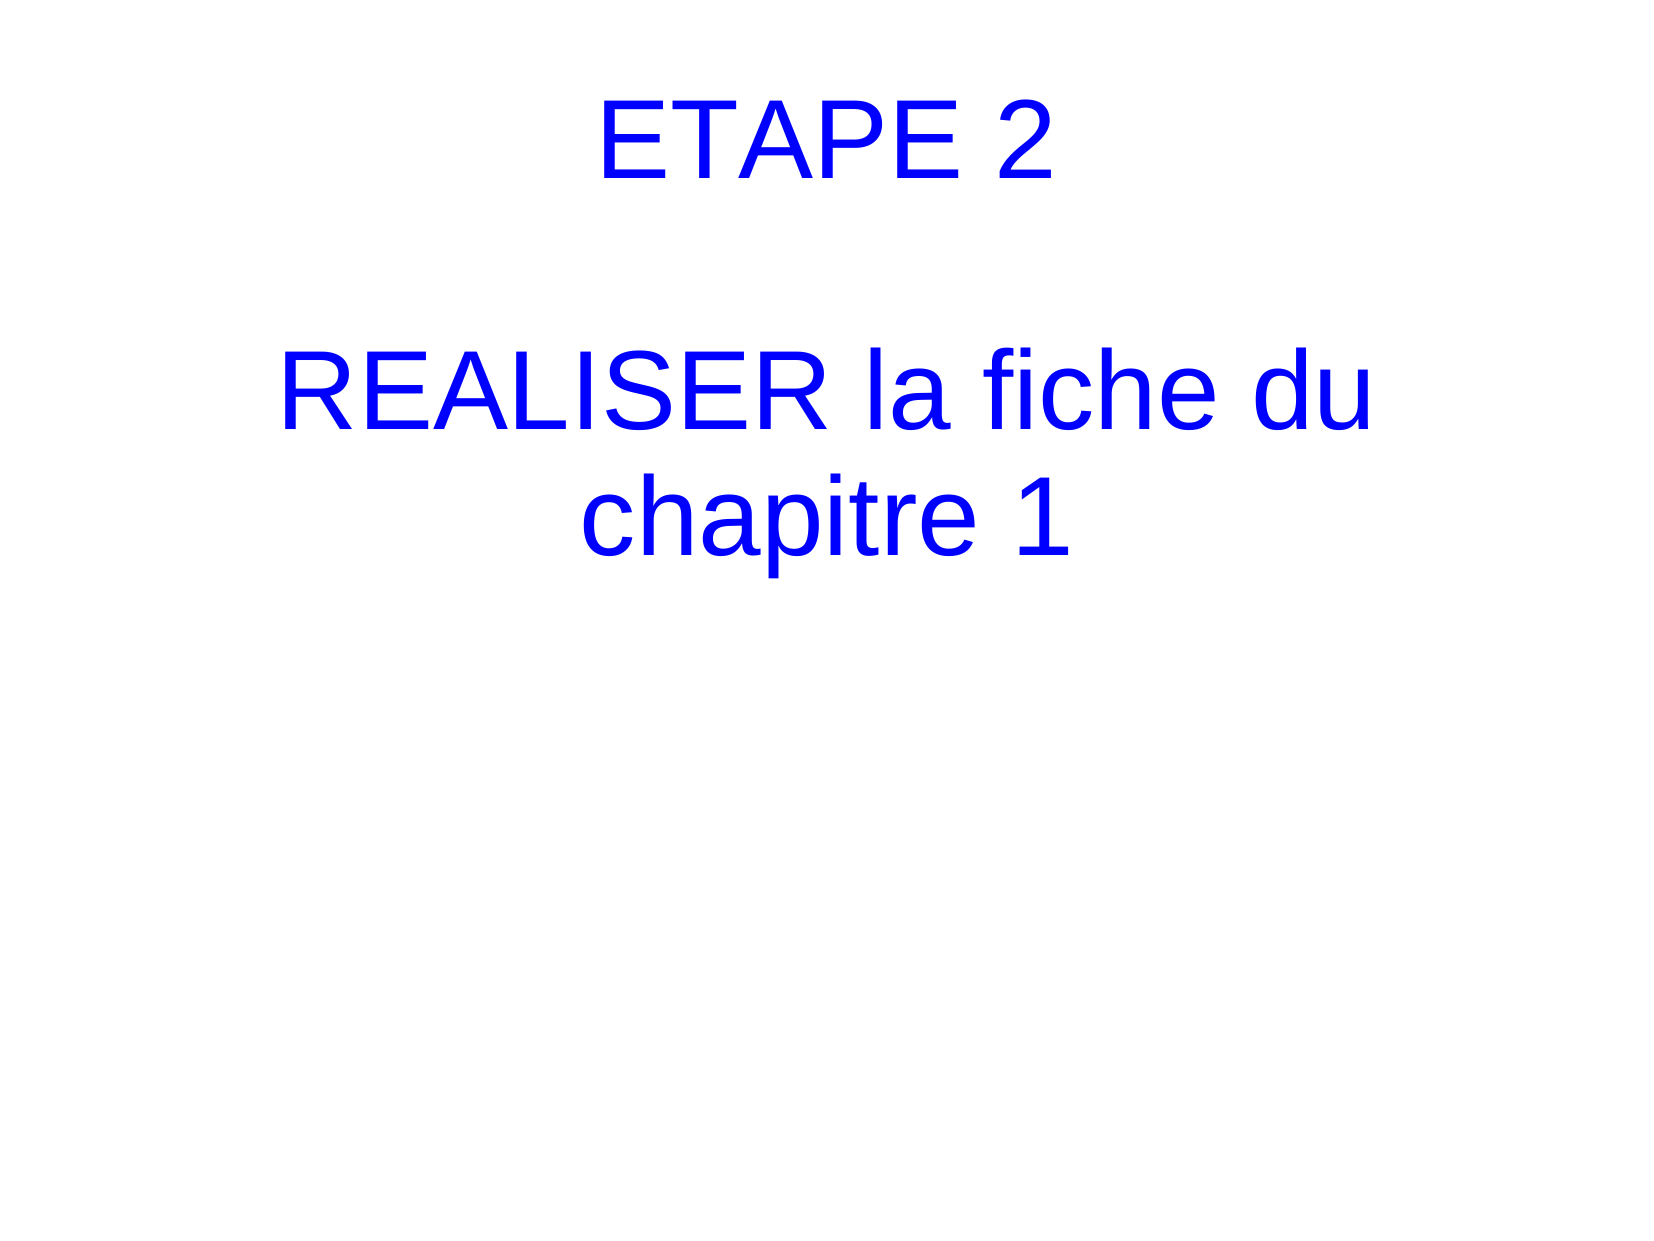

ETAPE 2
REALISER la fiche du chapitre 1